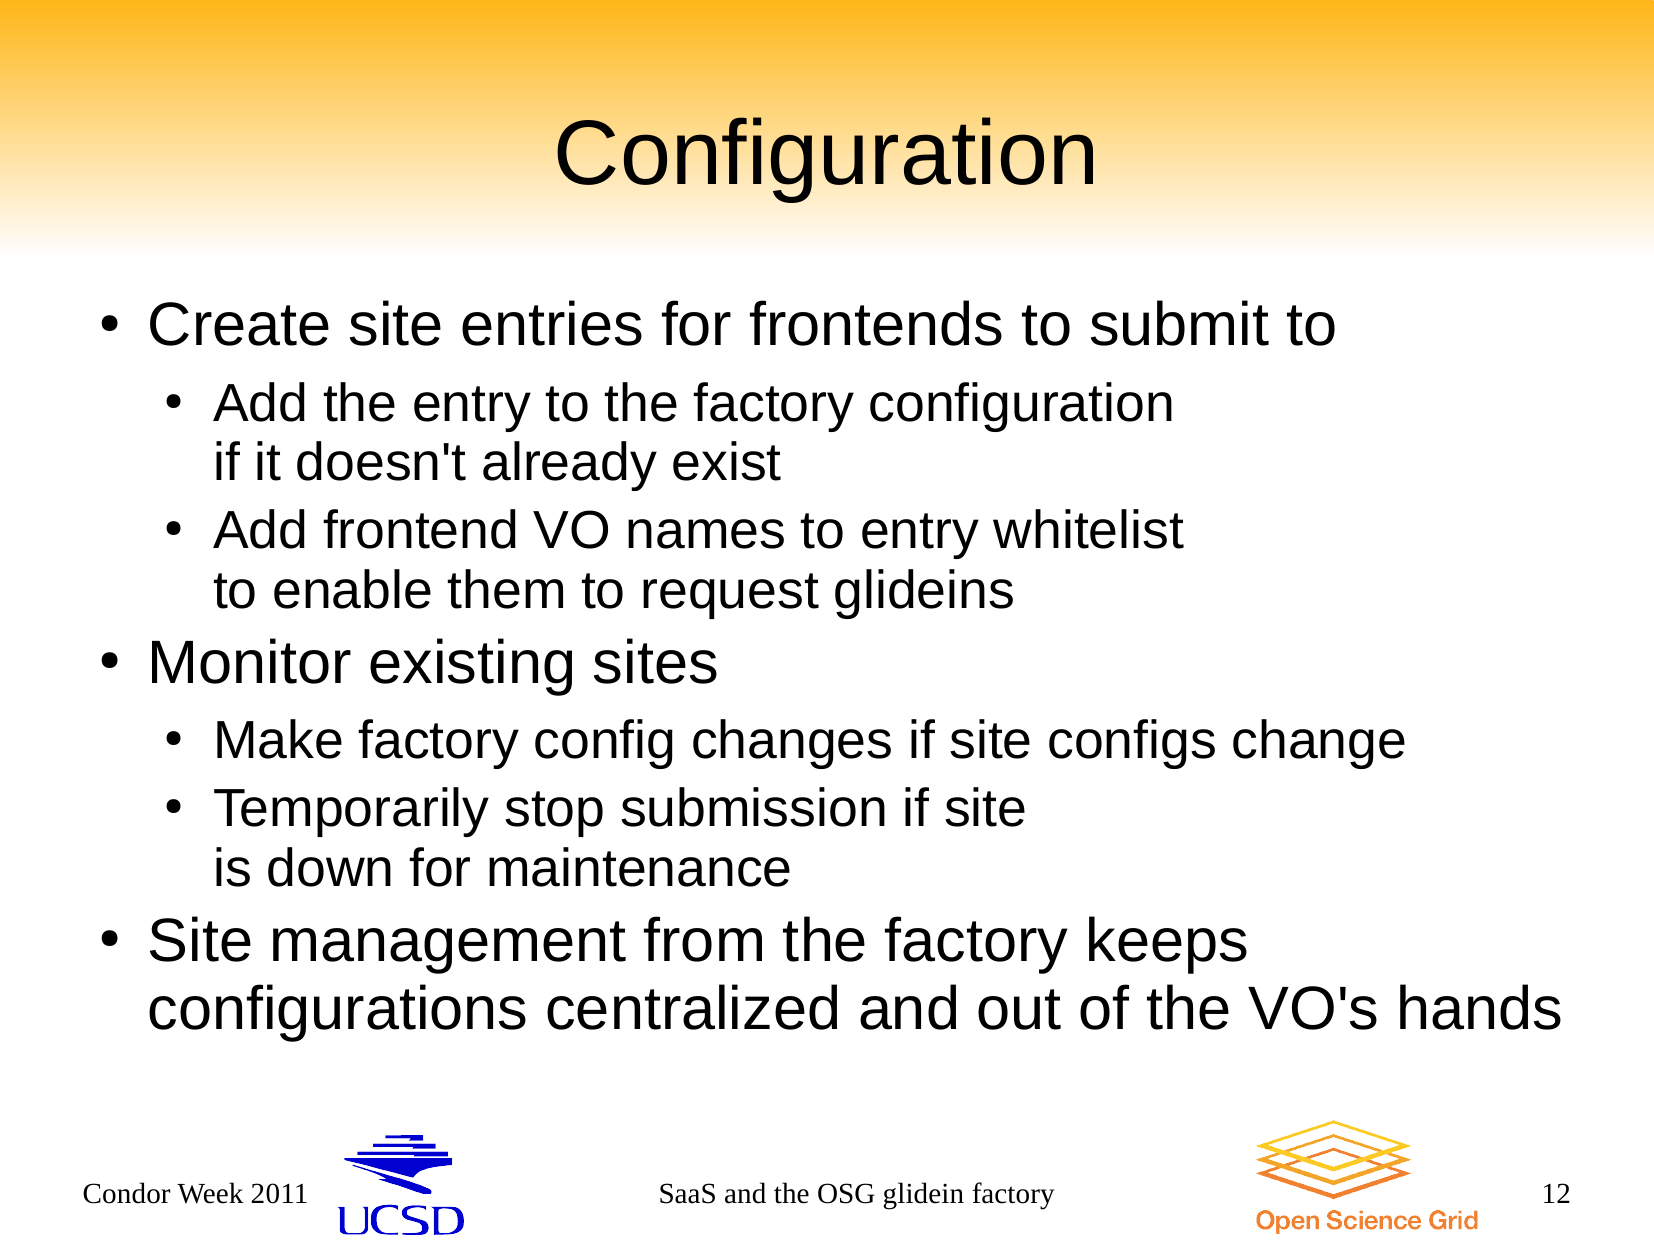

# Configuration
Create site entries for frontends to submit to
Add the entry to the factory configuration
if it doesn't already exist
Add frontend VO names to entry whitelist
to enable them to request glideins
Monitor existing sites
Make factory config changes if site configs change
Temporarily stop submission if site
is down for maintenance
Site management from the factory keeps configurations centralized and out of the VO's hands
Condor Week 2011
SaaS and the OSG glidein factory
12